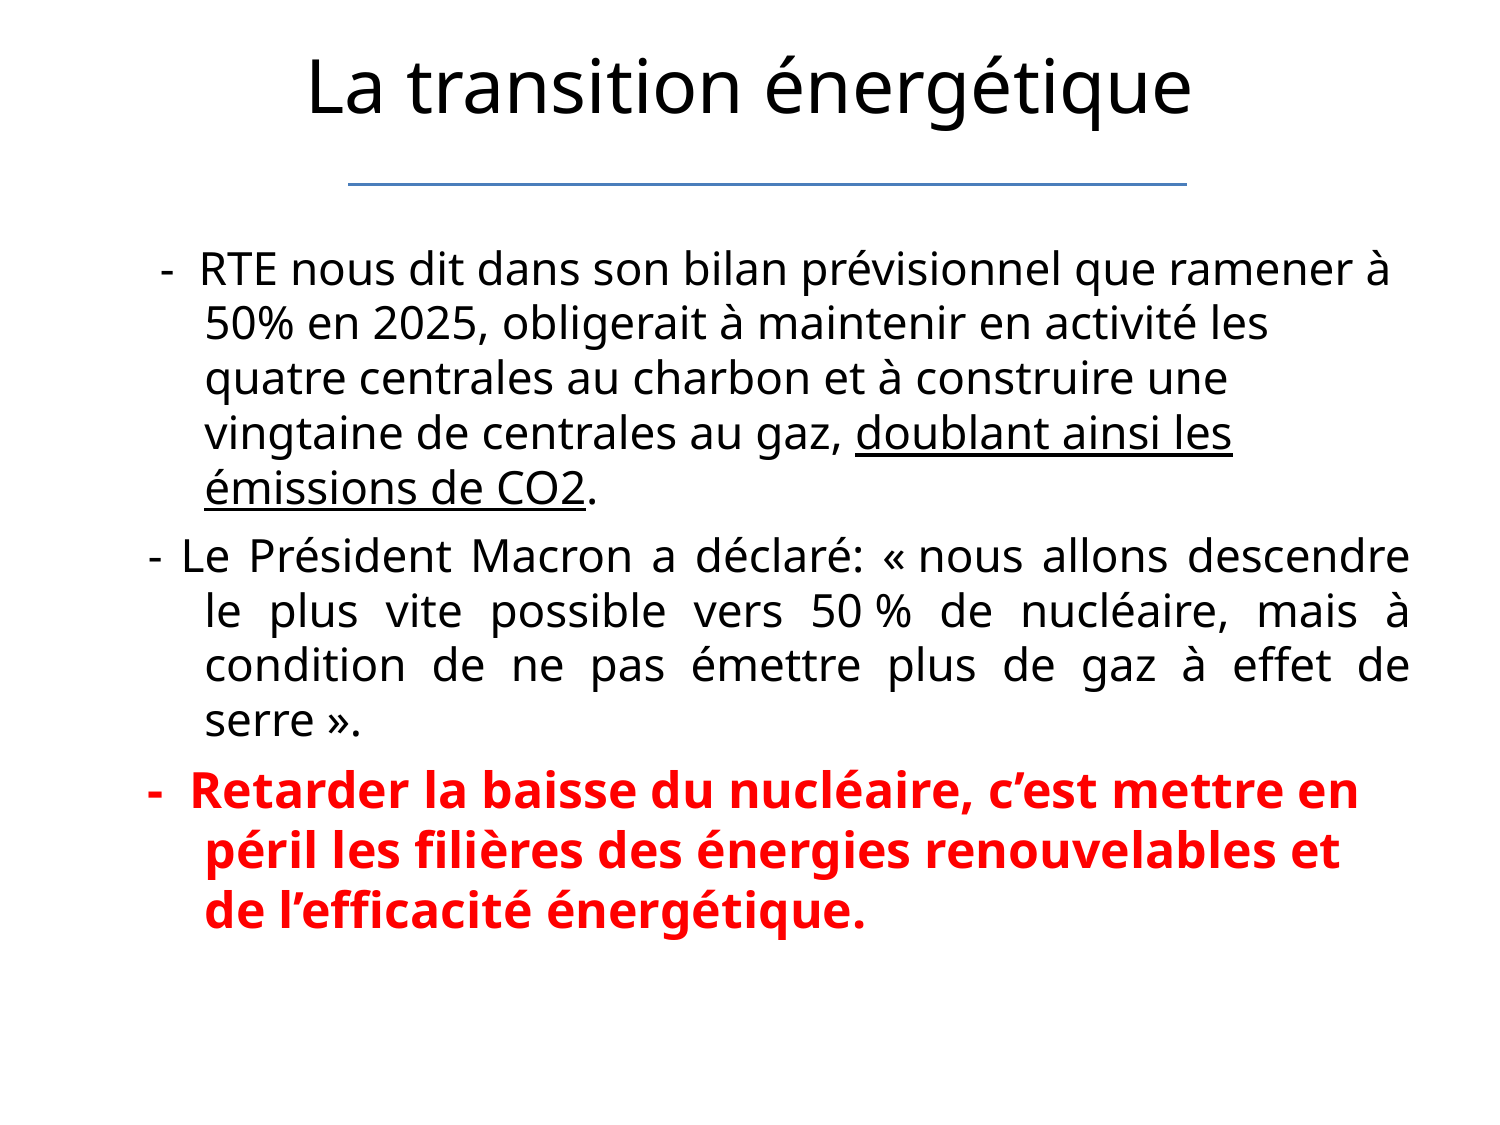

La transition énergétique
# - RTE nous dit dans son bilan prévisionnel que ramener à 50% en 2025, obligerait à maintenir en activité les quatre centrales au charbon et à construire une vingtaine de centrales au gaz, doublant ainsi les émissions de CO2.
- Le Président Macron a déclaré: « nous allons descendre le plus vite possible vers 50 % de nucléaire, mais à condition de ne pas émettre plus de gaz à effet de serre ».
- Retarder la baisse du nucléaire, c’est mettre en péril les filières des énergies renouvelables et de l’efficacité énergétique.